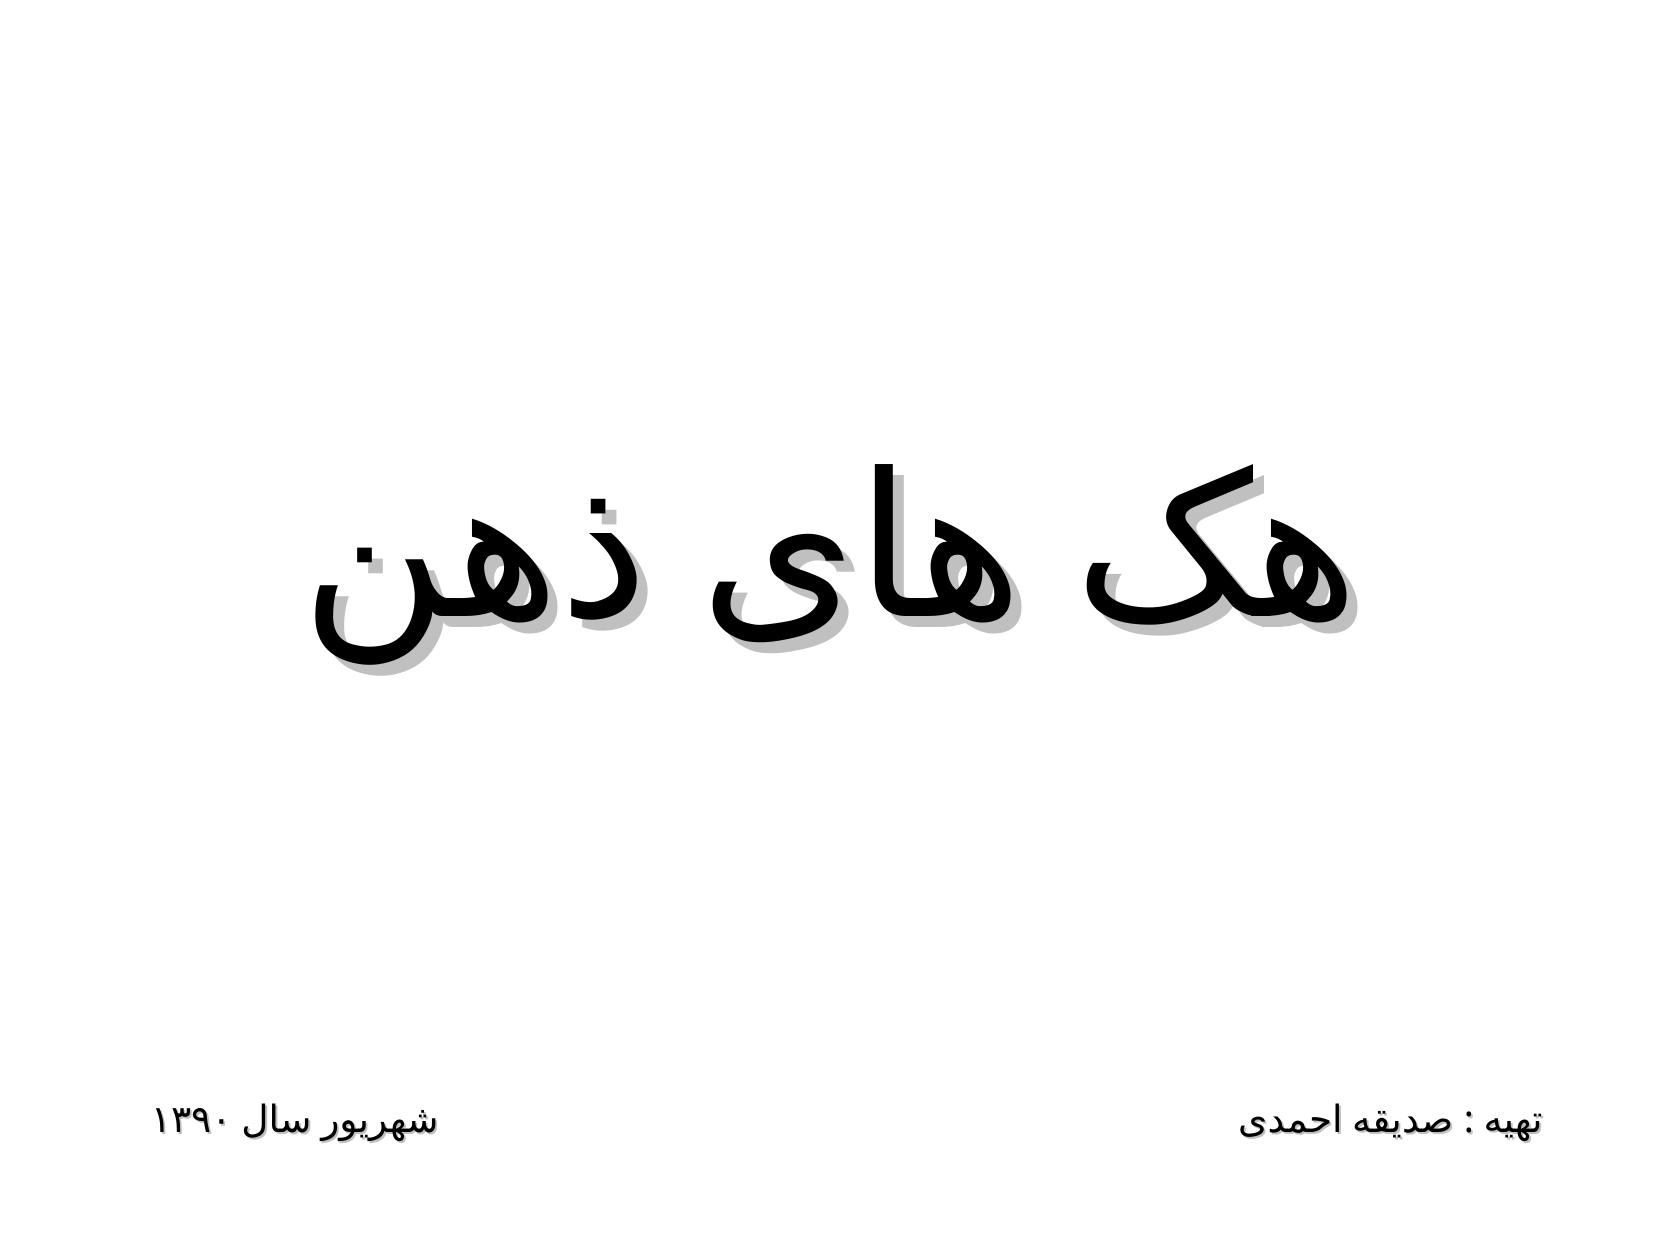

# هک های ذهن
شهریور سال ۱۳۹۰
تهیه : صدیقه احمدی